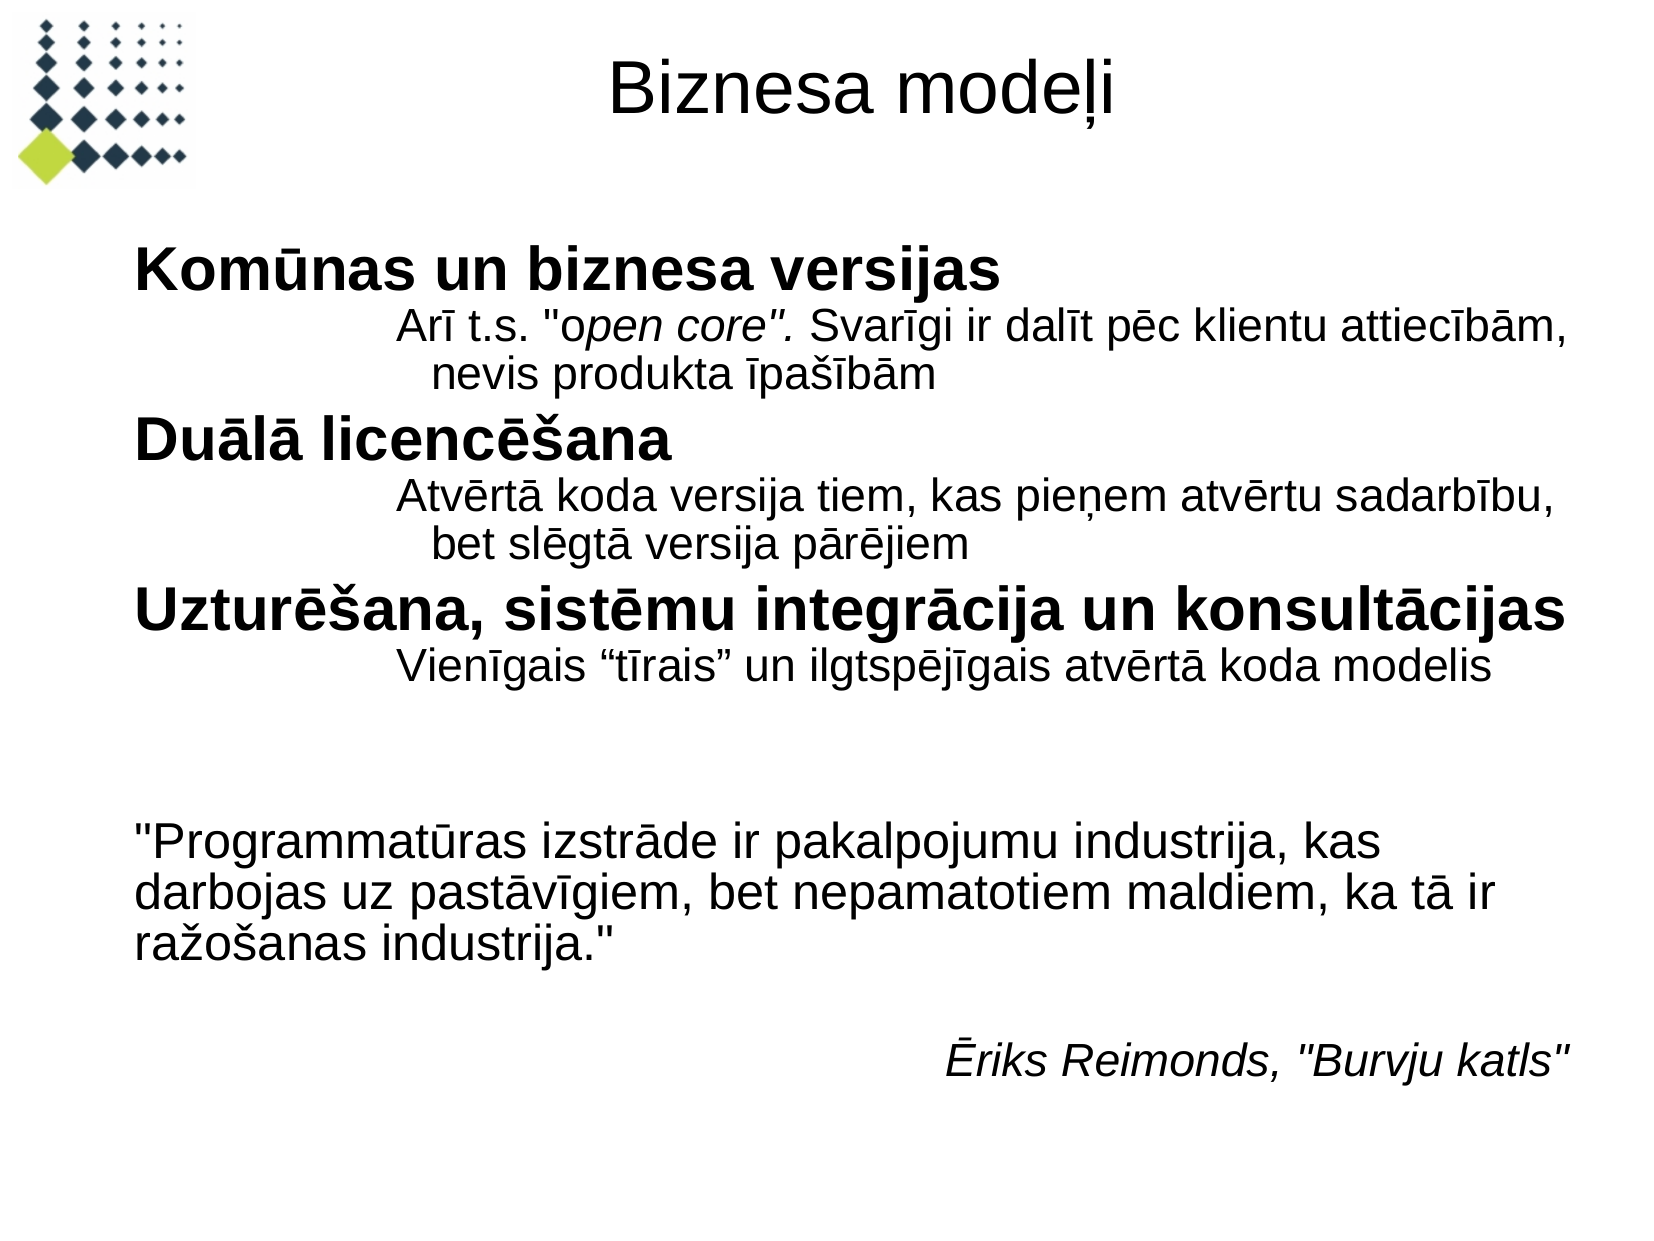

# Biznesa modeļi
Komūnas un biznesa versijas
Arī t.s. "open core". Svarīgi ir dalīt pēc klientu attiecībām, nevis produkta īpašībām
Duālā licencēšana
Atvērtā koda versija tiem, kas pieņem atvērtu sadarbību, bet slēgtā versija pārējiem
Uzturēšana, sistēmu integrācija un konsultācijas
Vienīgais “tīrais” un ilgtspējīgais atvērtā koda modelis
"Programmatūras izstrāde ir pakalpojumu industrija, kas darbojas uz pastāvīgiem, bet nepamatotiem maldiem, ka tā ir ražošanas industrija."
Ēriks Reimonds, "Burvju katls"